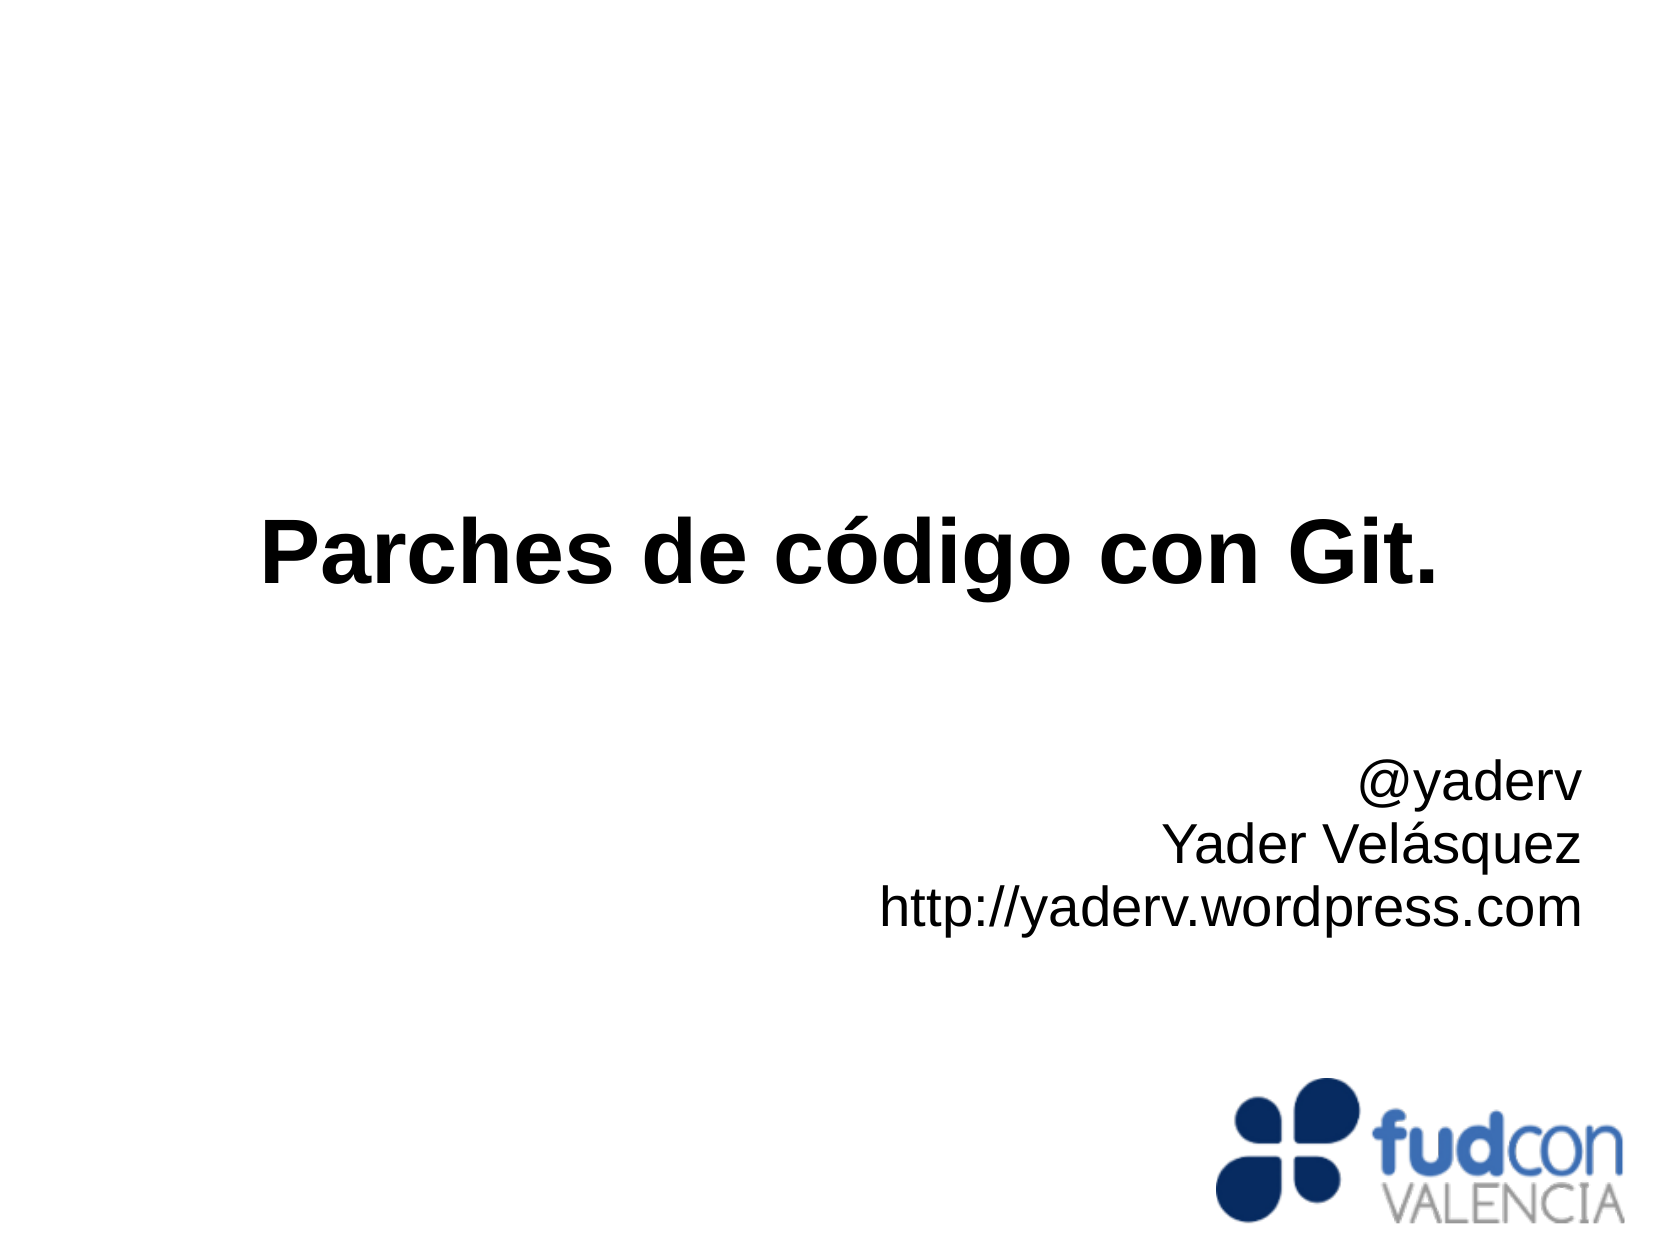

# Parches de código con Git.
@yaderv
Yader Velásquez
http://yaderv.wordpress.com